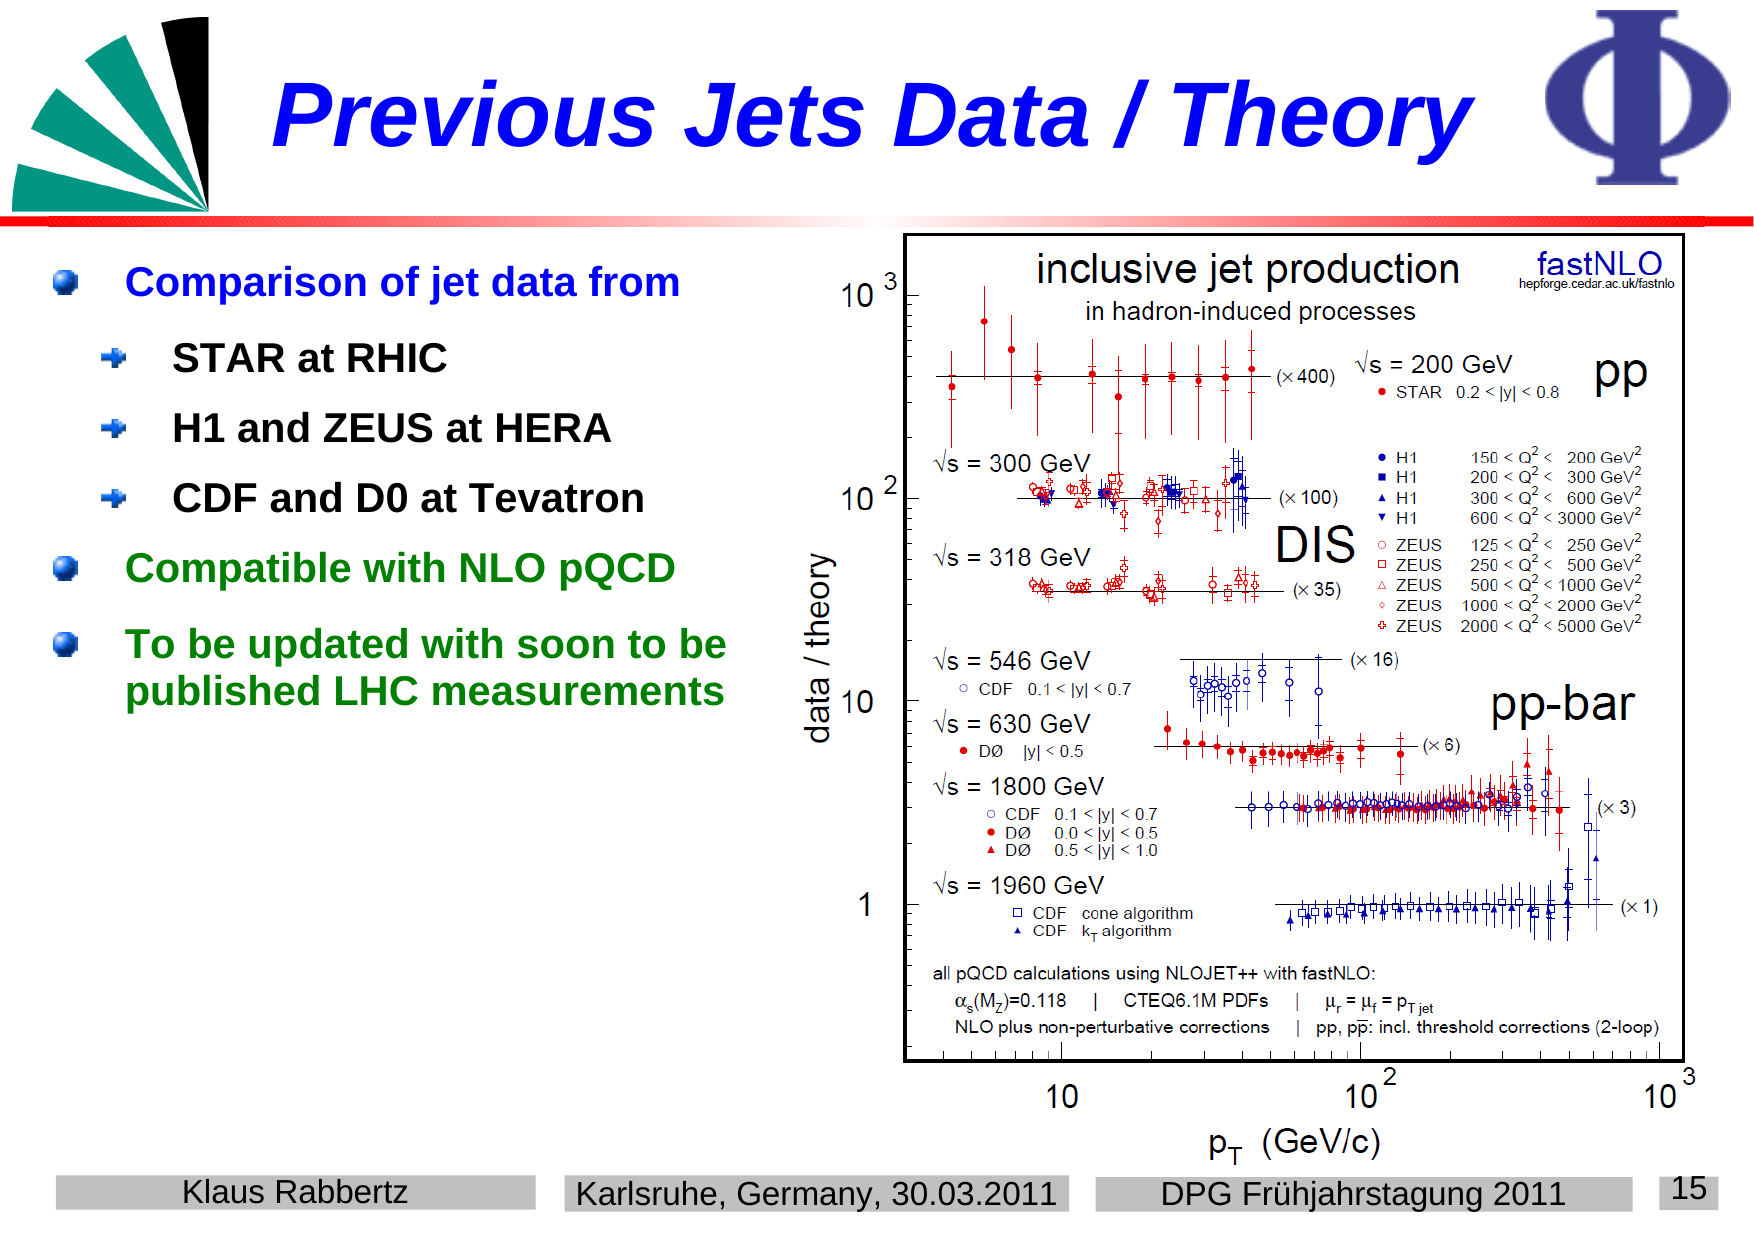

# Previous Jets Data / Theory
Comparison of jet data from
STAR at RHIC
H1 and ZEUS at HERA
CDF and D0 at Tevatron
Compatible with NLO pQCD
To be updated with soon to be published LHC measurements